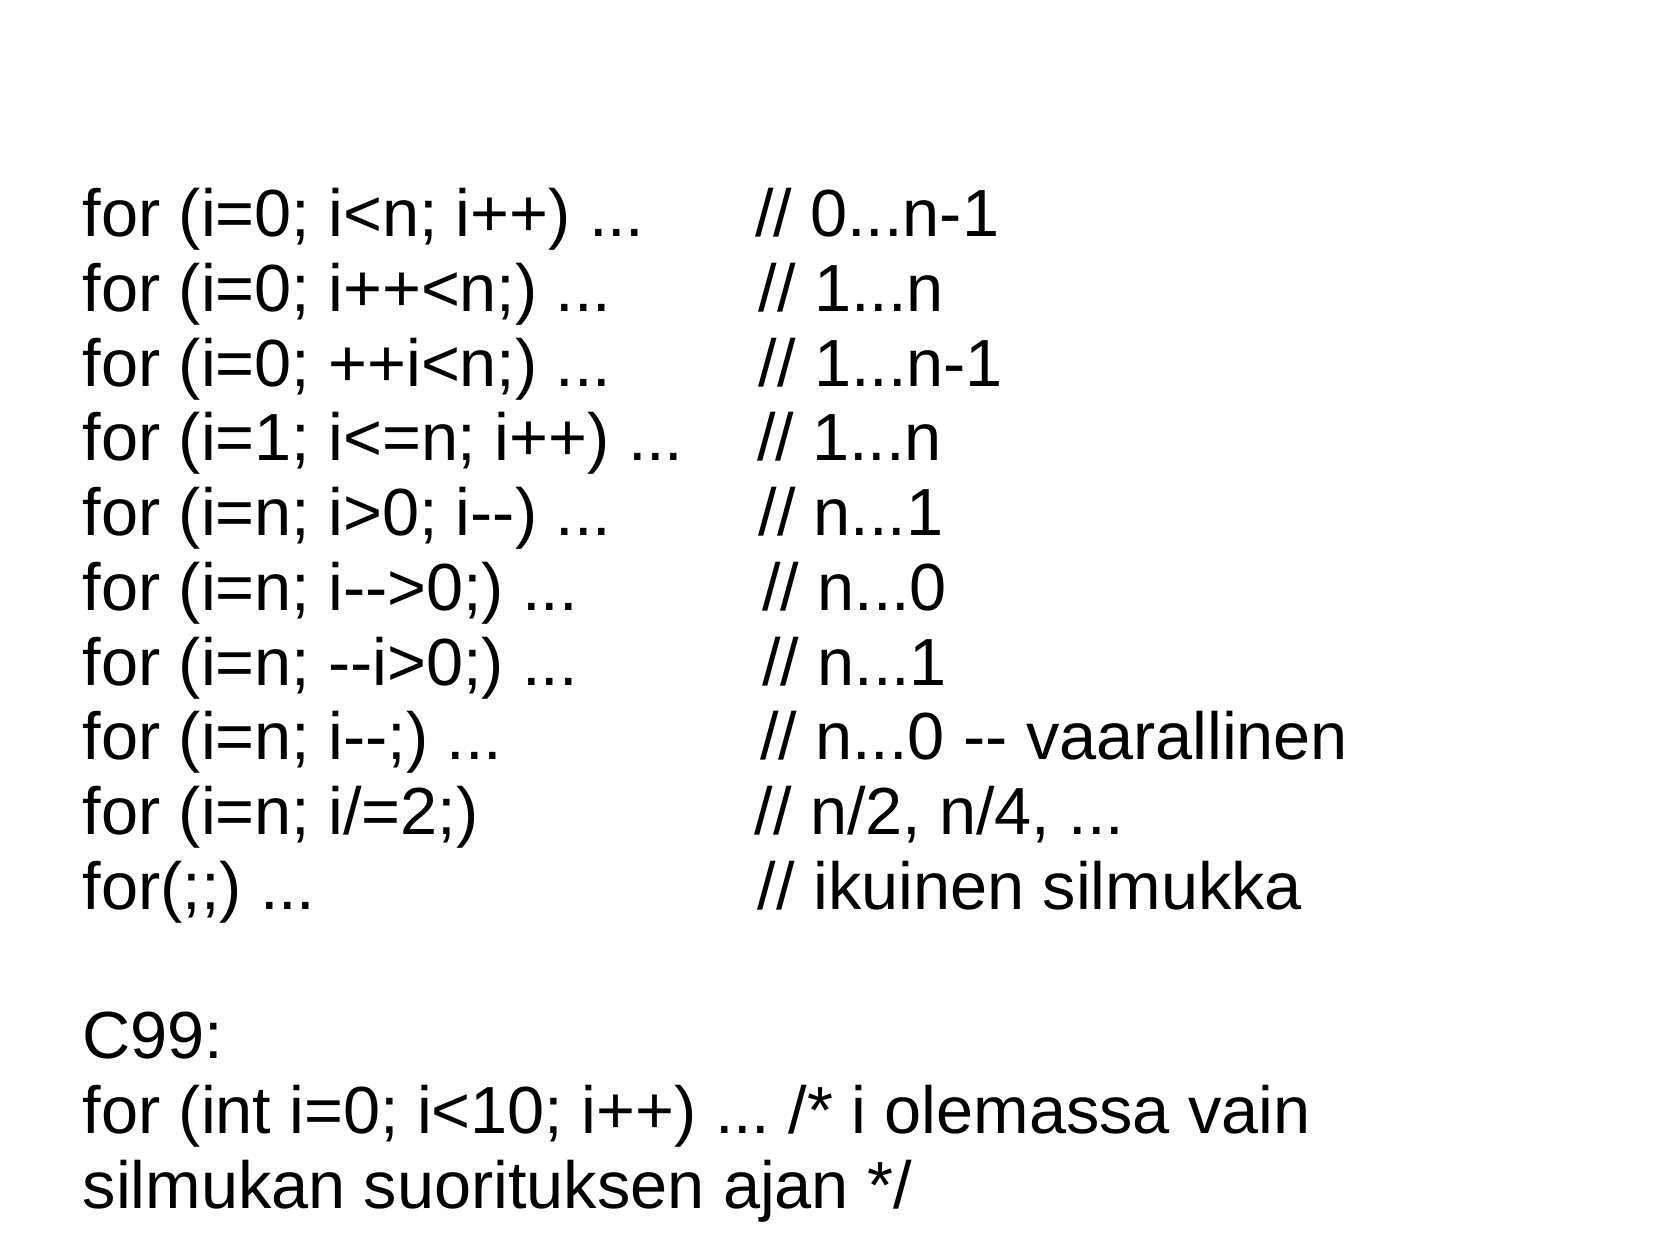

for (i=0; i<n; i++) ... // 0...n-1
for (i=0; i++<n;) ... // 1...n
for (i=0; ++i<n;) ... // 1...n-1
for (i=1; i<=n; i++) ... // 1...n
for (i=n; i>0; i--) ... // n...1
for (i=n; i-->0;) ... // n...0
for (i=n; --i>0;) ... // n...1
for (i=n; i--;) ... // n...0 -- vaarallinen
for (i=n; i/=2;) // n/2, n/4, ...
for(;;) ... // ikuinen silmukka
C99:
for (int i=0; i<10; i++) ... /* i olemassa vain silmukan suorituksen ajan */